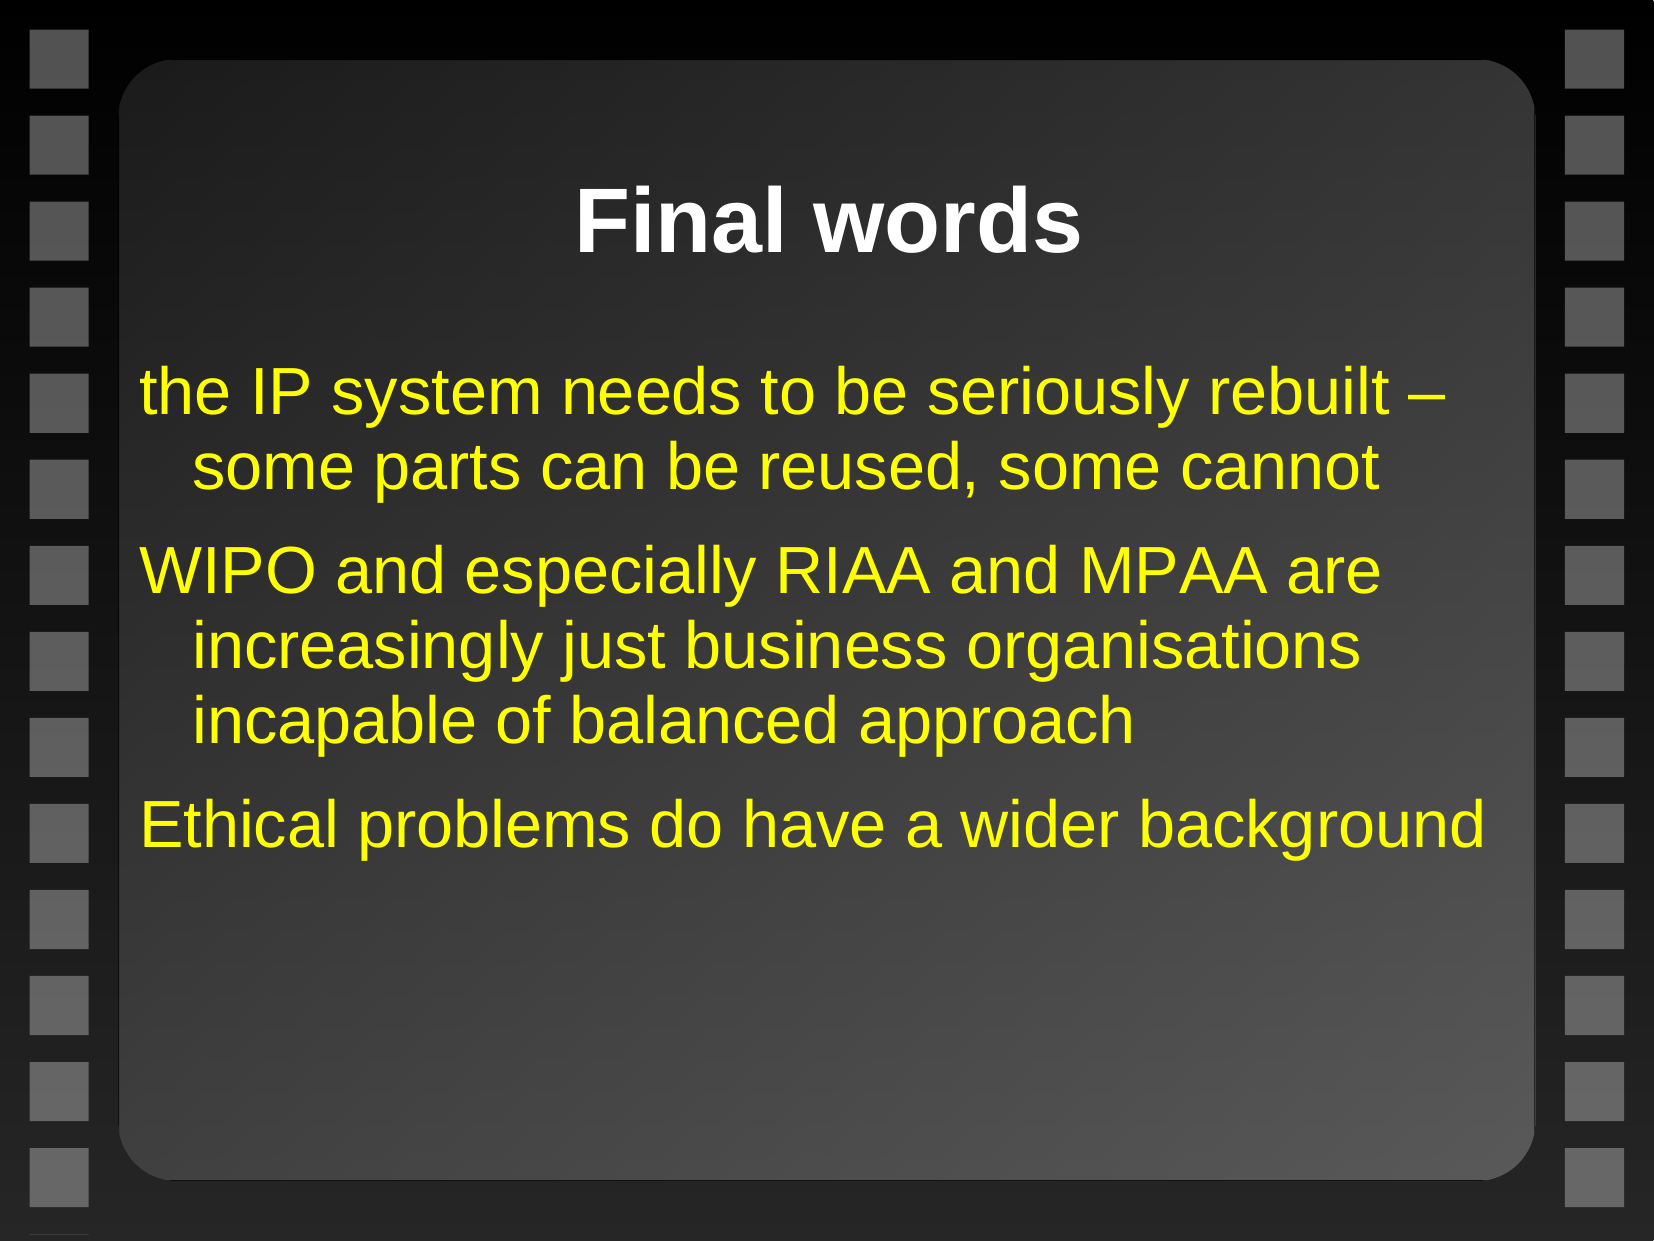

# Final words
the IP system needs to be seriously rebuilt – some parts can be reused, some cannot
WIPO and especially RIAA and MPAA are increasingly just business organisations incapable of balanced approach
Ethical problems do have a wider background